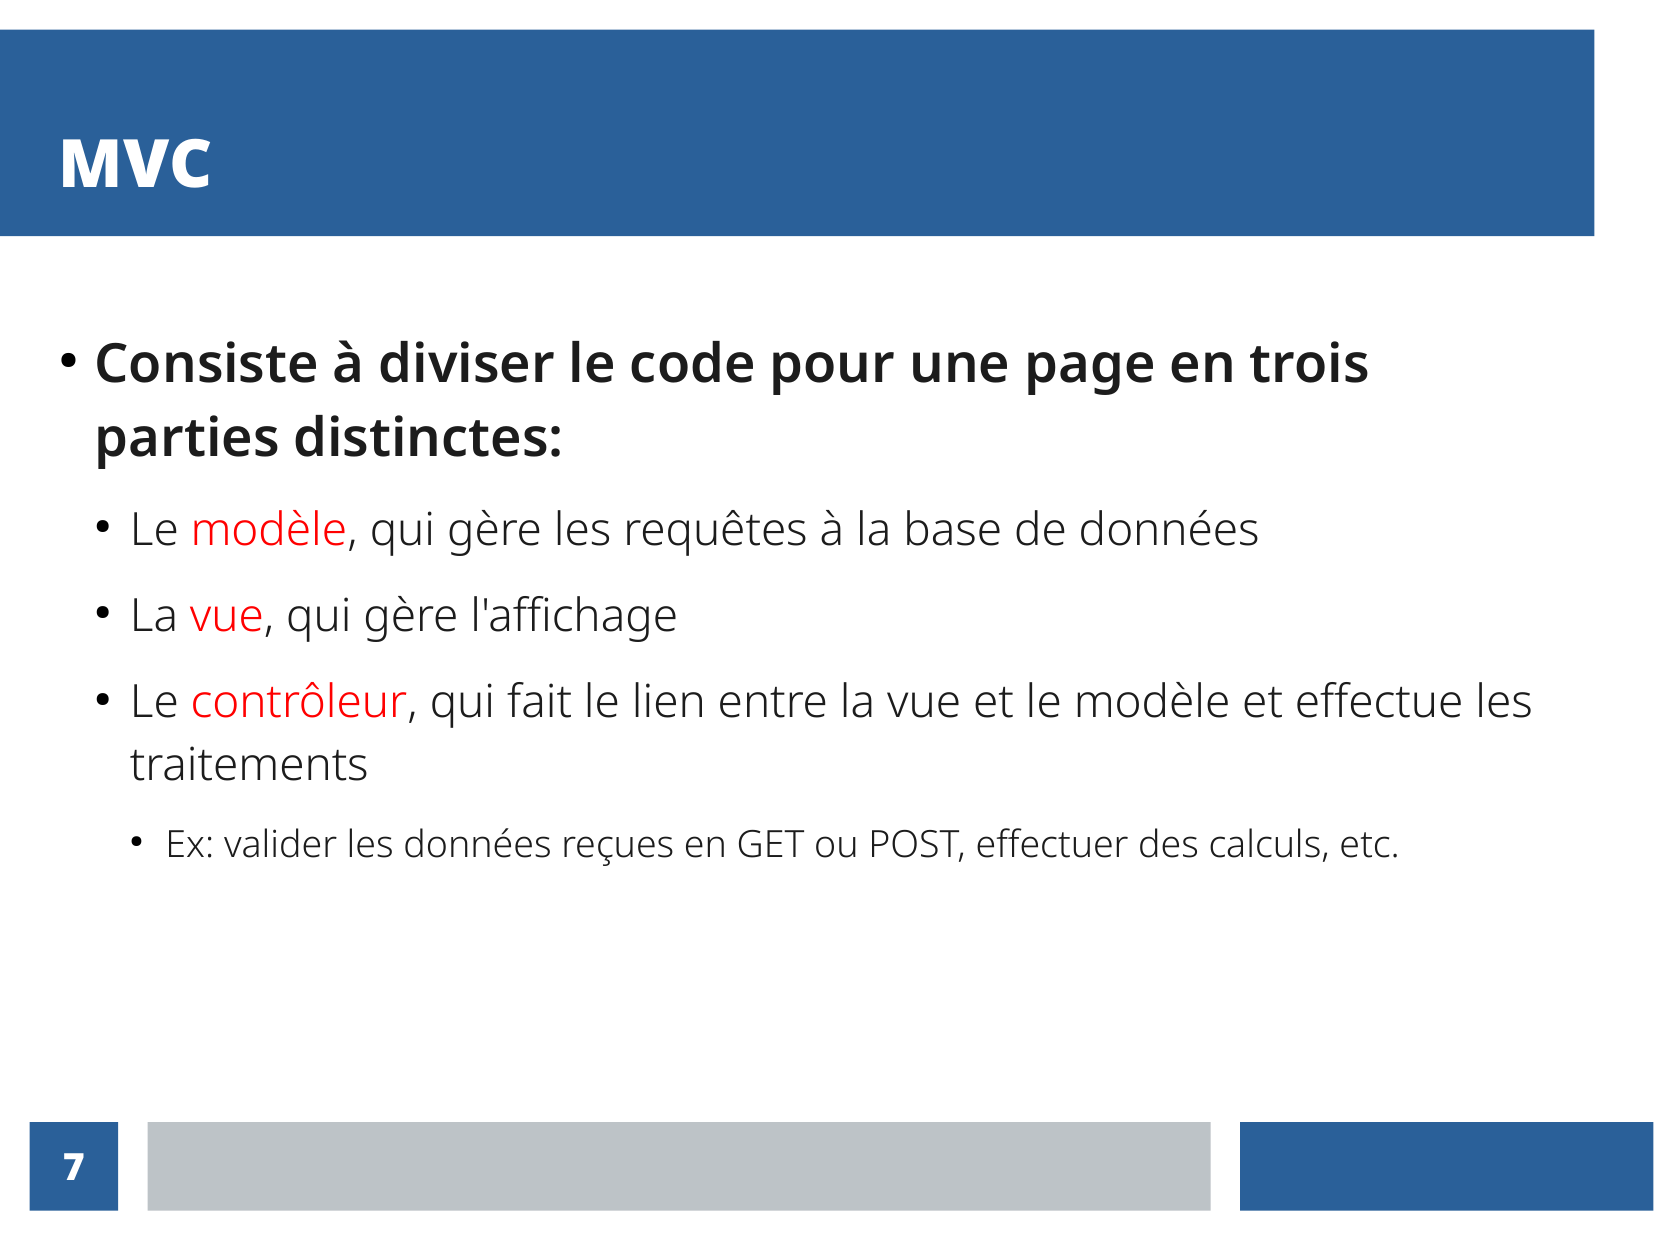

# MVC
Consiste à diviser le code pour une page en trois parties distinctes:
Le modèle, qui gère les requêtes à la base de données
La vue, qui gère l'affichage
Le contrôleur, qui fait le lien entre la vue et le modèle et effectue les traitements
Ex: valider les données reçues en GET ou POST, effectuer des calculs, etc.
7